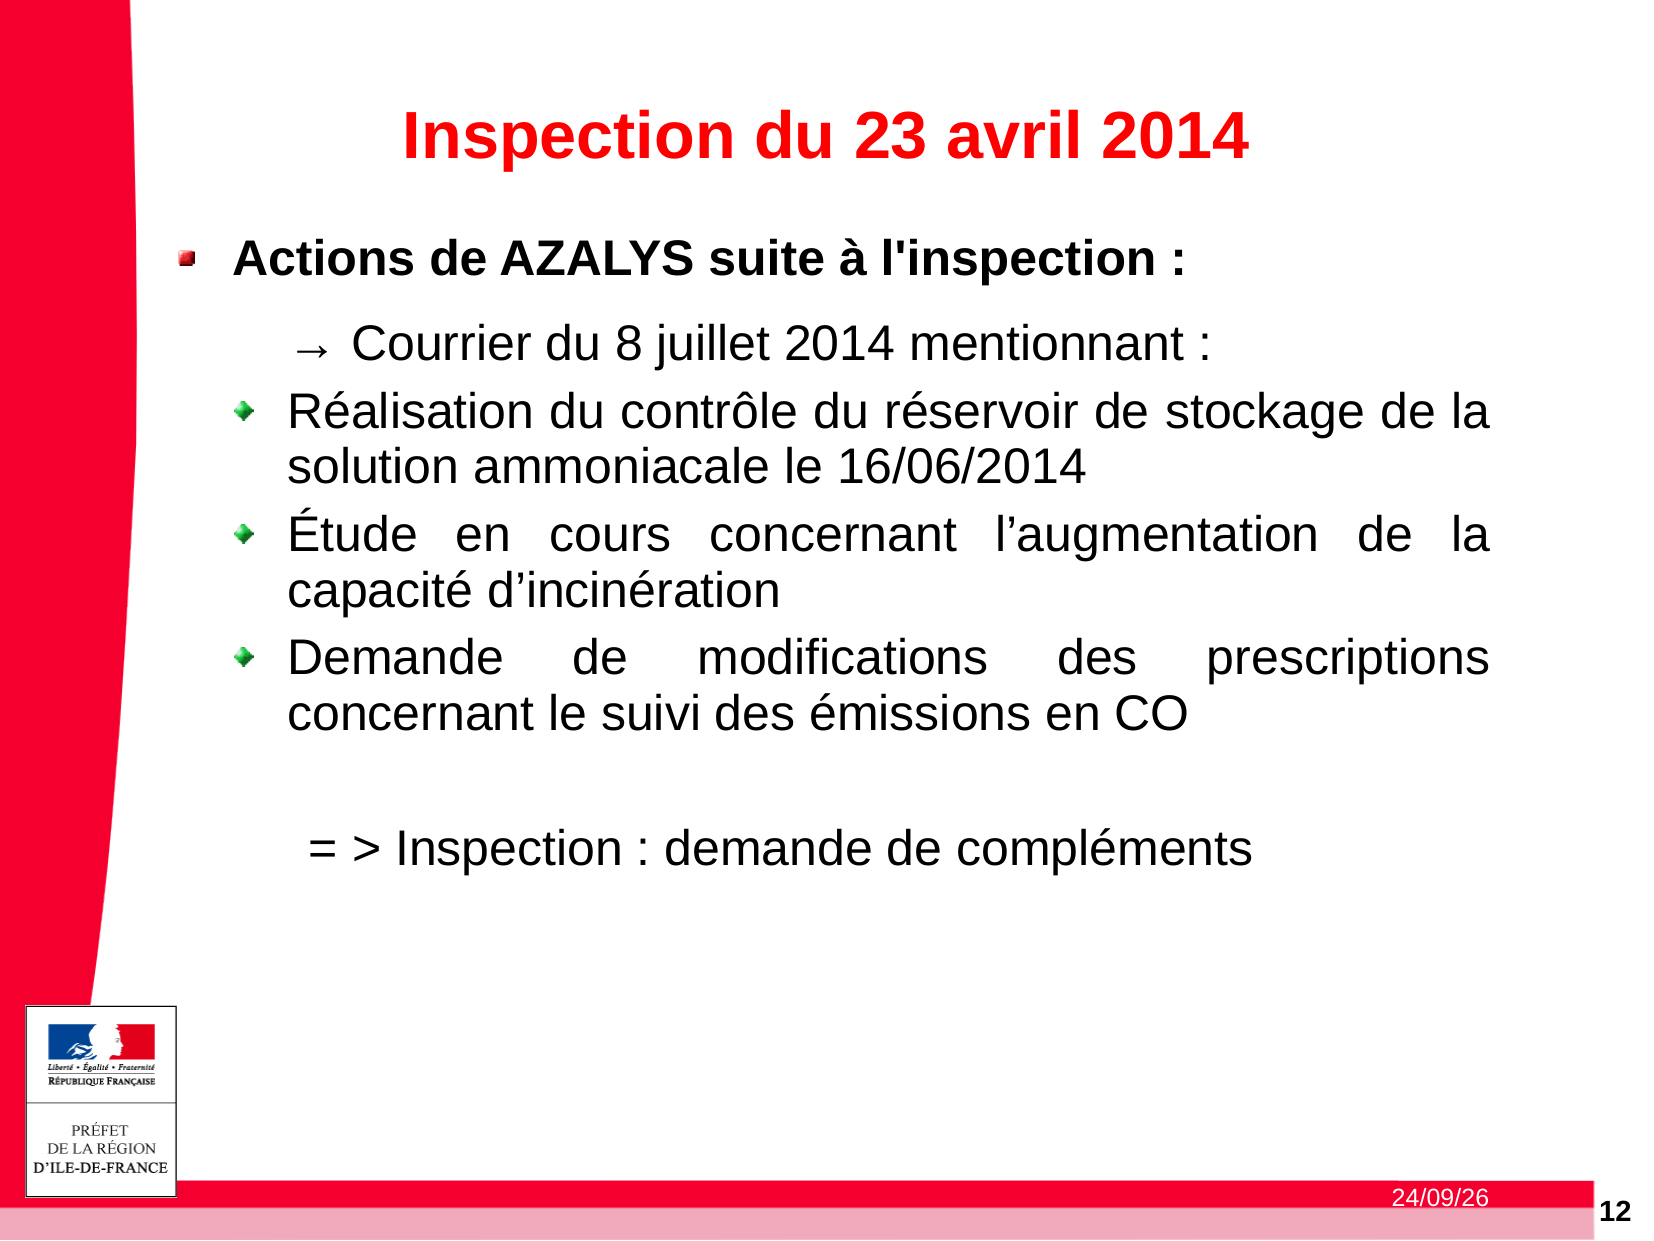

# Inspection du 23 avril 2014
Actions de AZALYS suite à l'inspection :
→ Courrier du 8 juillet 2014 mentionnant :
Réalisation du contrôle du réservoir de stockage de la solution ammoniacale le 16/06/2014
Étude en cours concernant l’augmentation de la capacité d’incinération
Demande de modifications des prescriptions concernant le suivi des émissions en CO
 		= > Inspection : demande de compléments
12